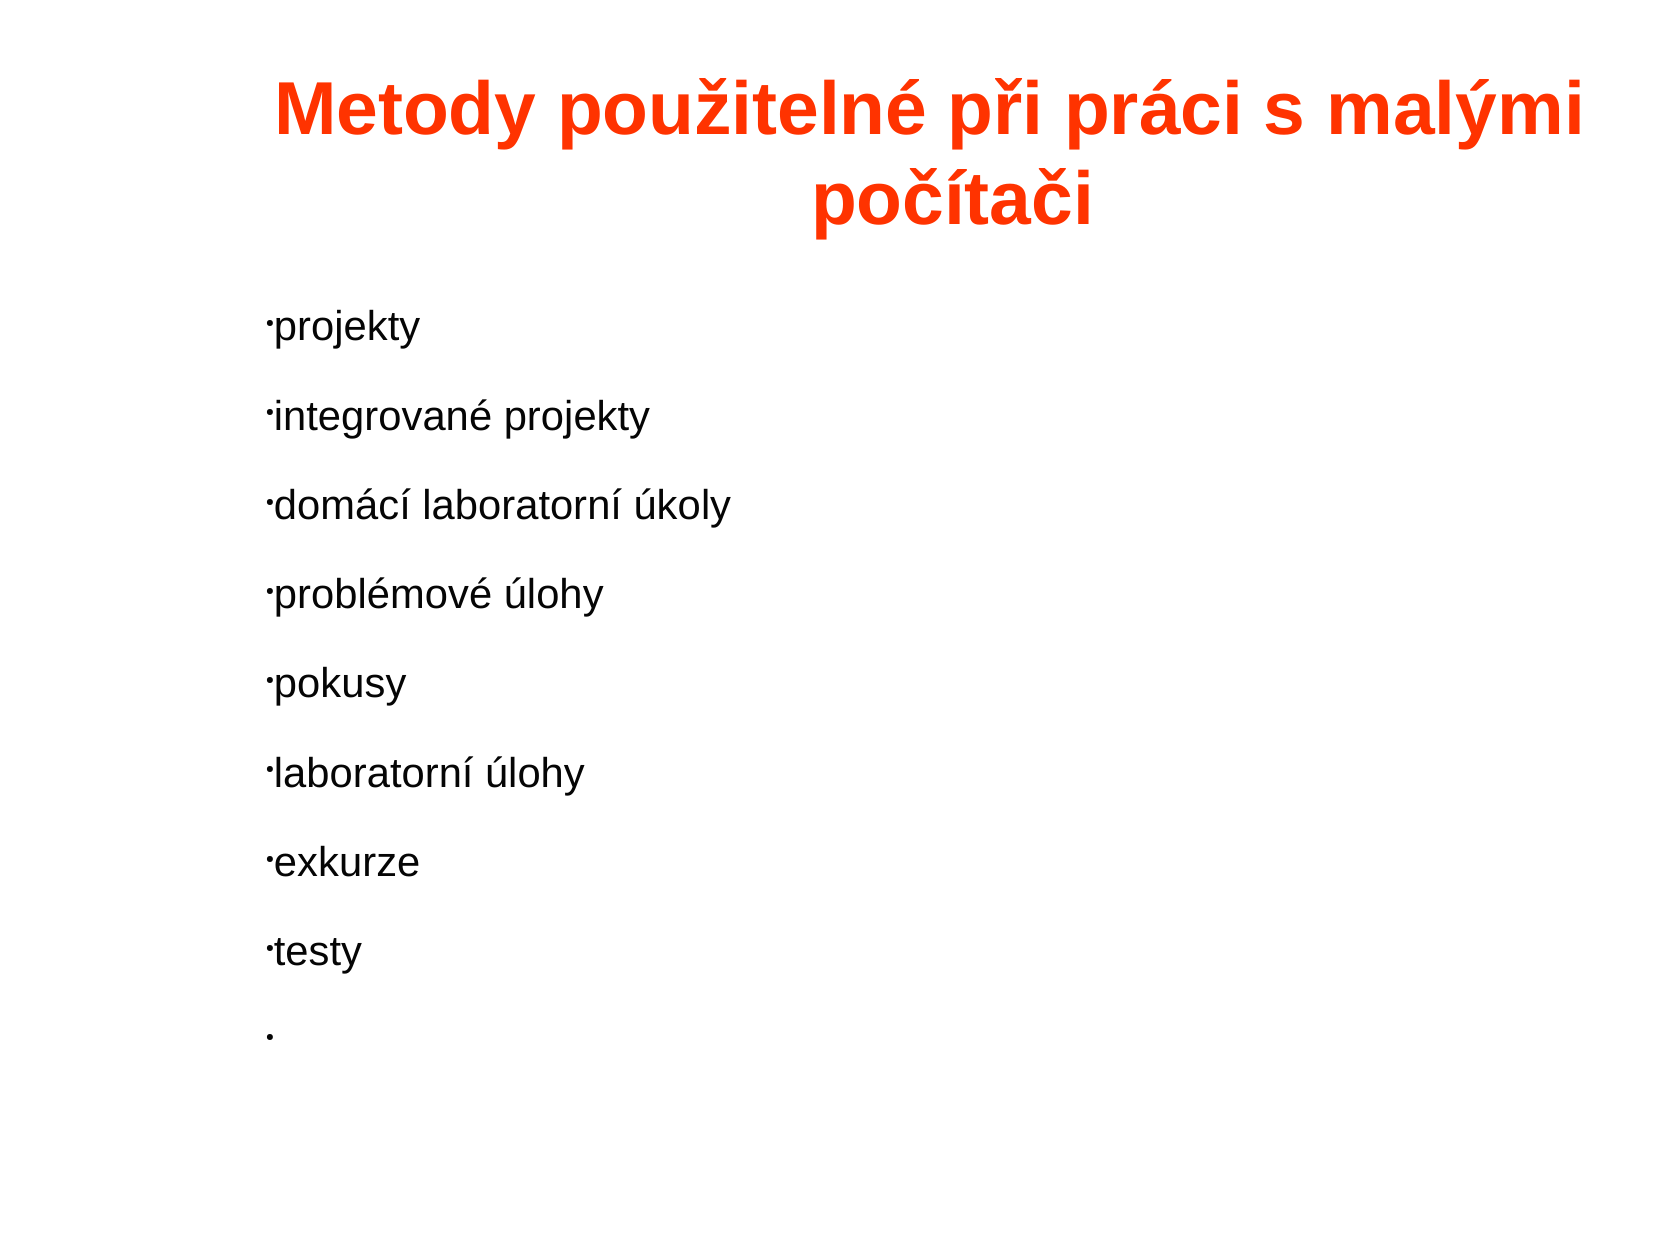

# Metody použitelné při práci s malými počítači
projekty
integrované projekty
domácí laboratorní úkoly
problémové úlohy
pokusy
laboratorní úlohy
exkurze
testy